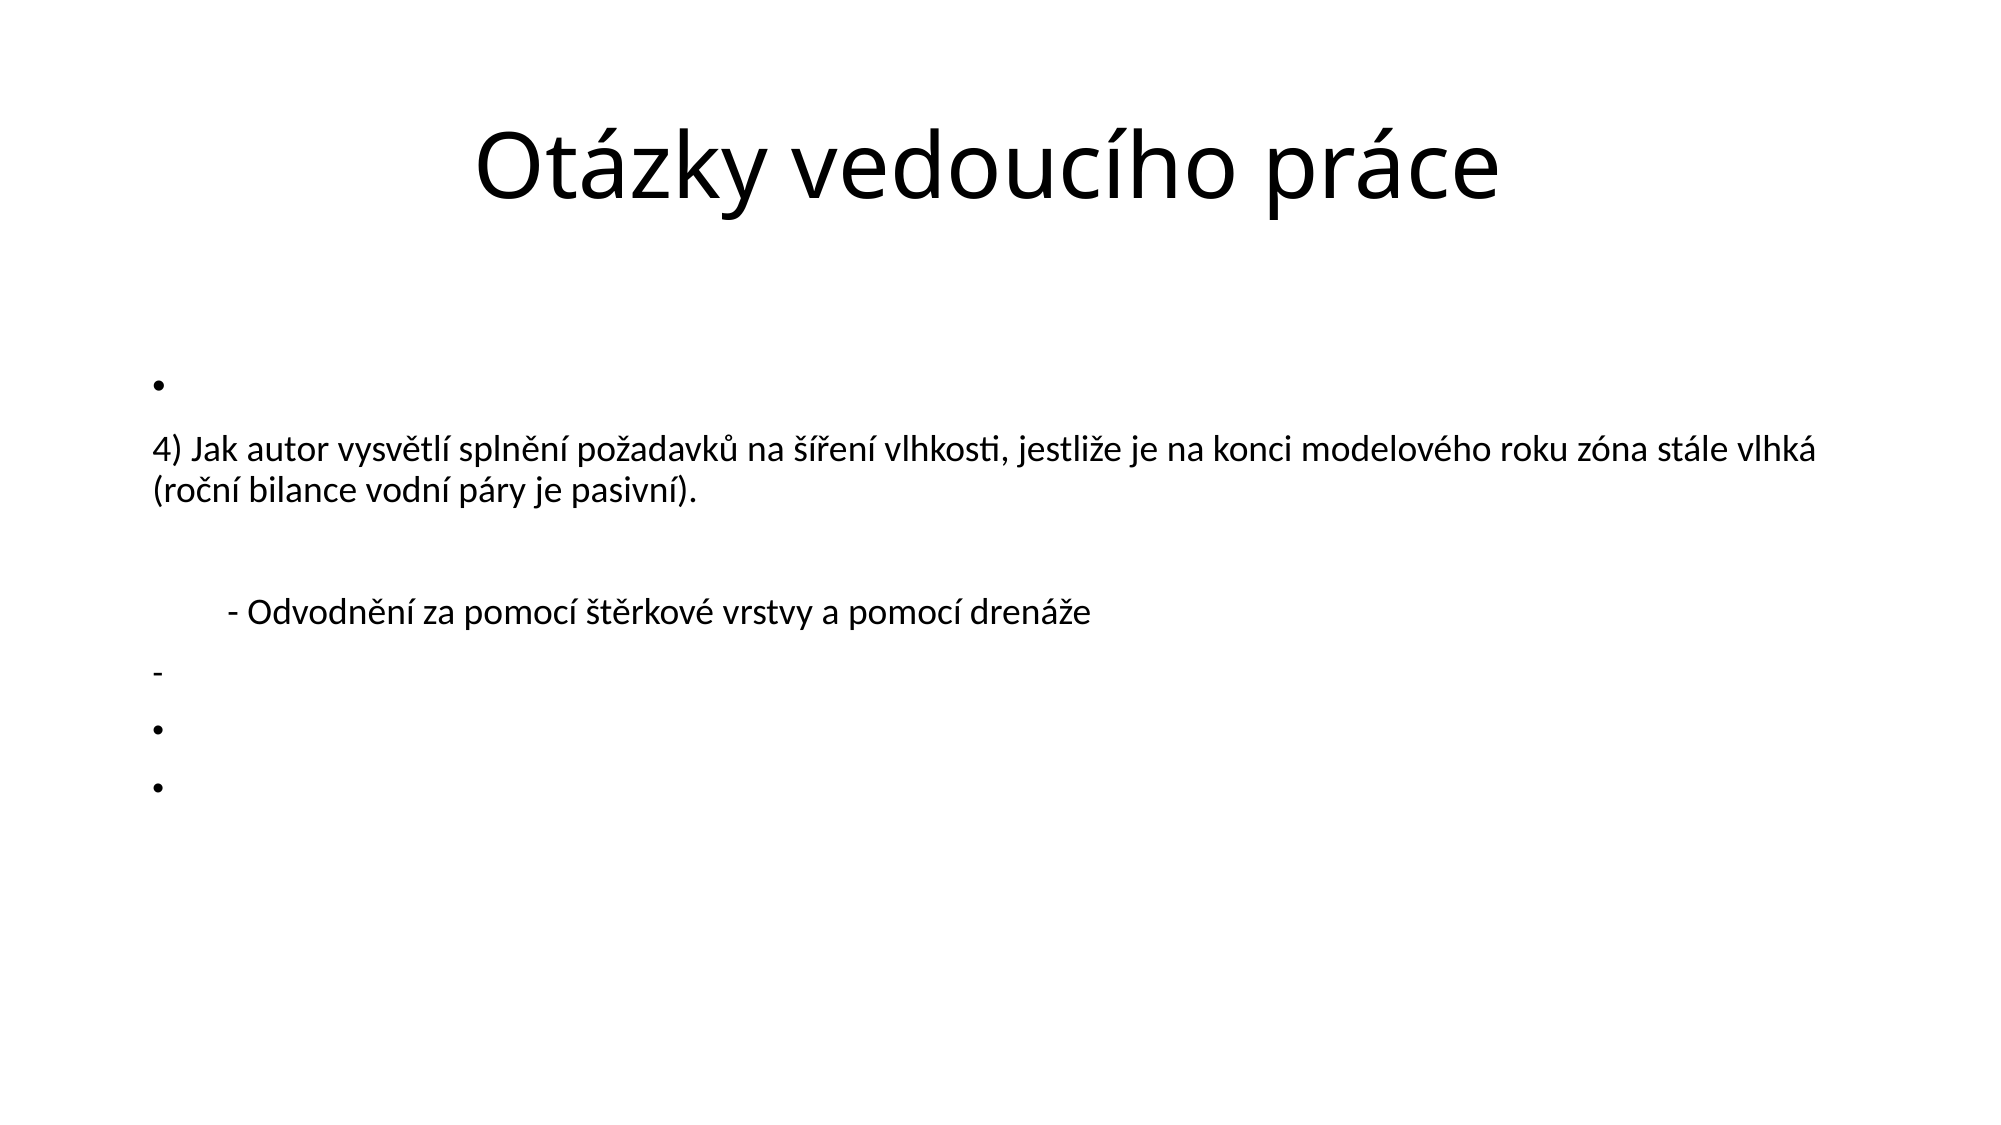

# Otázky vedoucího práce
4) Jak autor vysvětlí splnění požadavků na šíření vlhkosti, jestliže je na konci modelového roku zóna stále vlhká (roční bilance vodní páry je pasivní).
	- Odvodnění za pomocí štěrkové vrstvy a pomocí drenáže